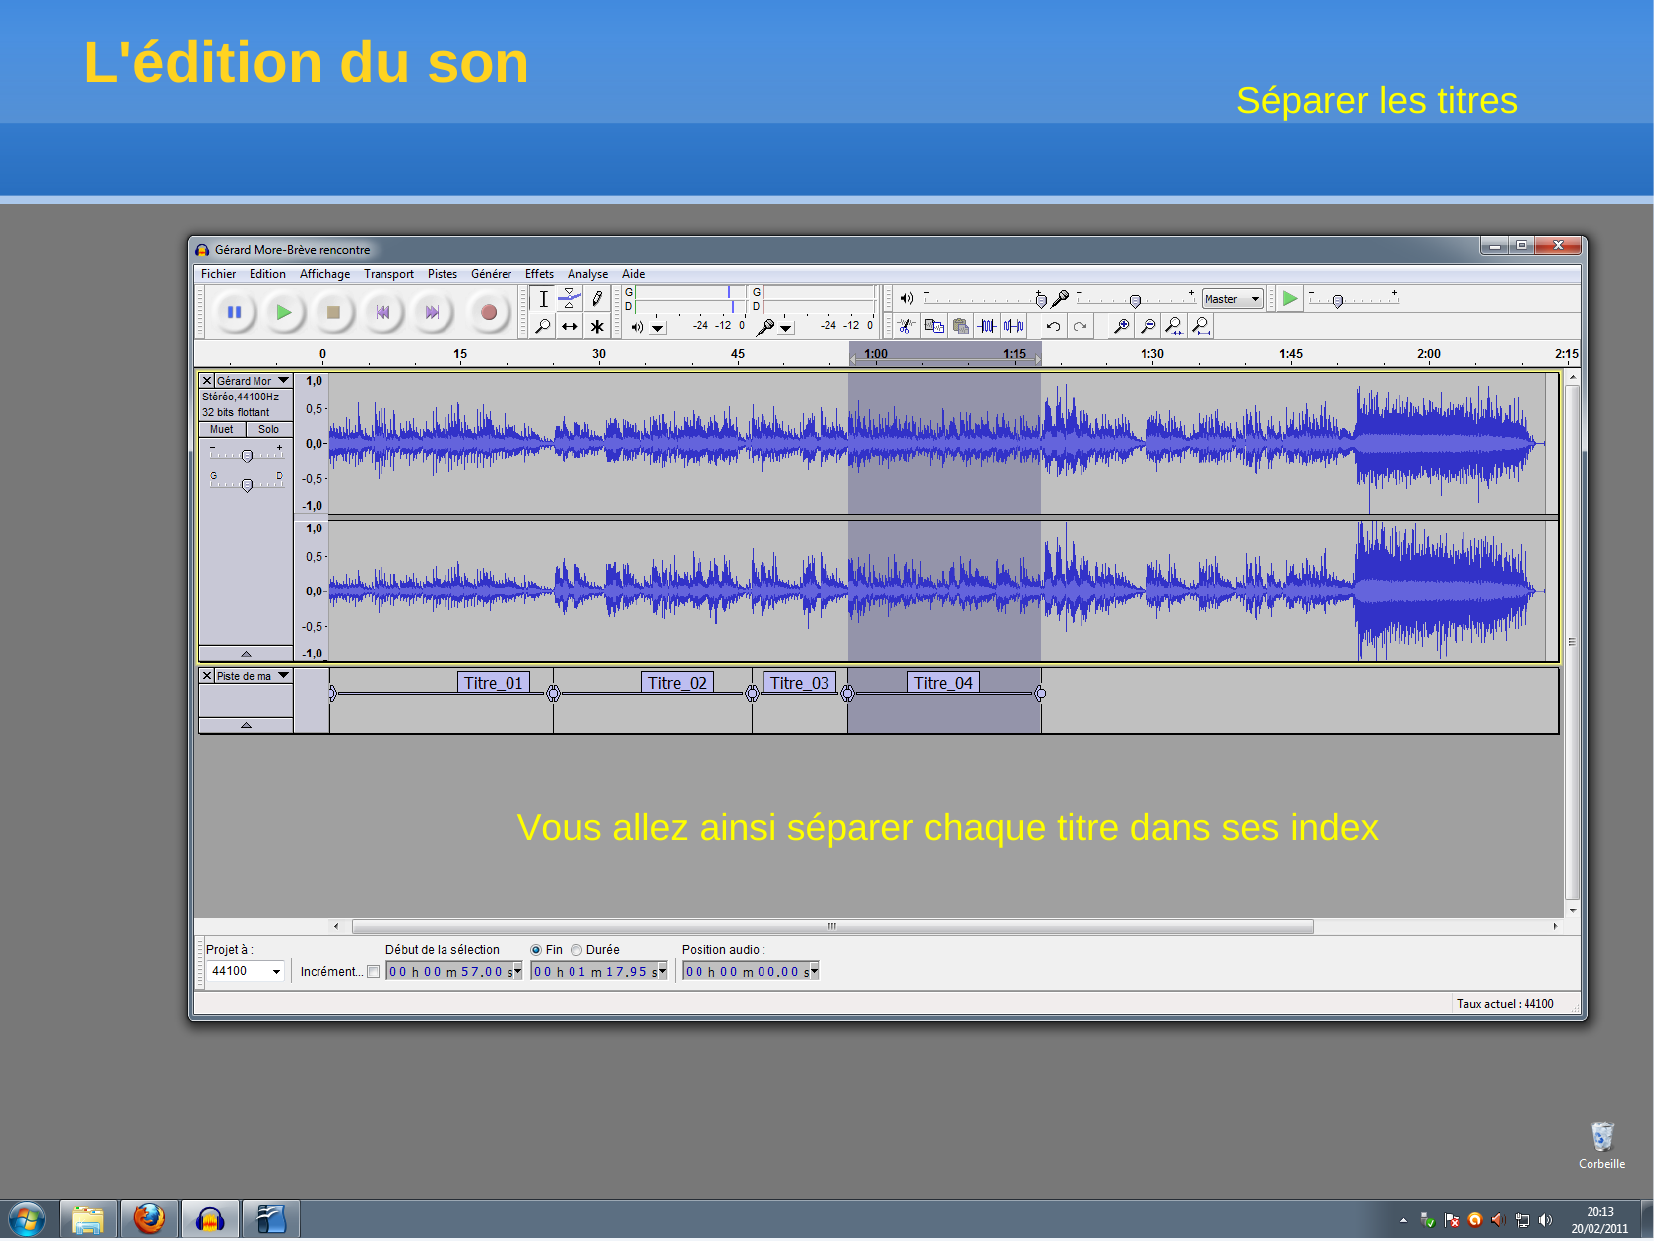

L'édition du son
 Séparer les titres
#
Vous allez ainsi séparer chaque titre dans ses index